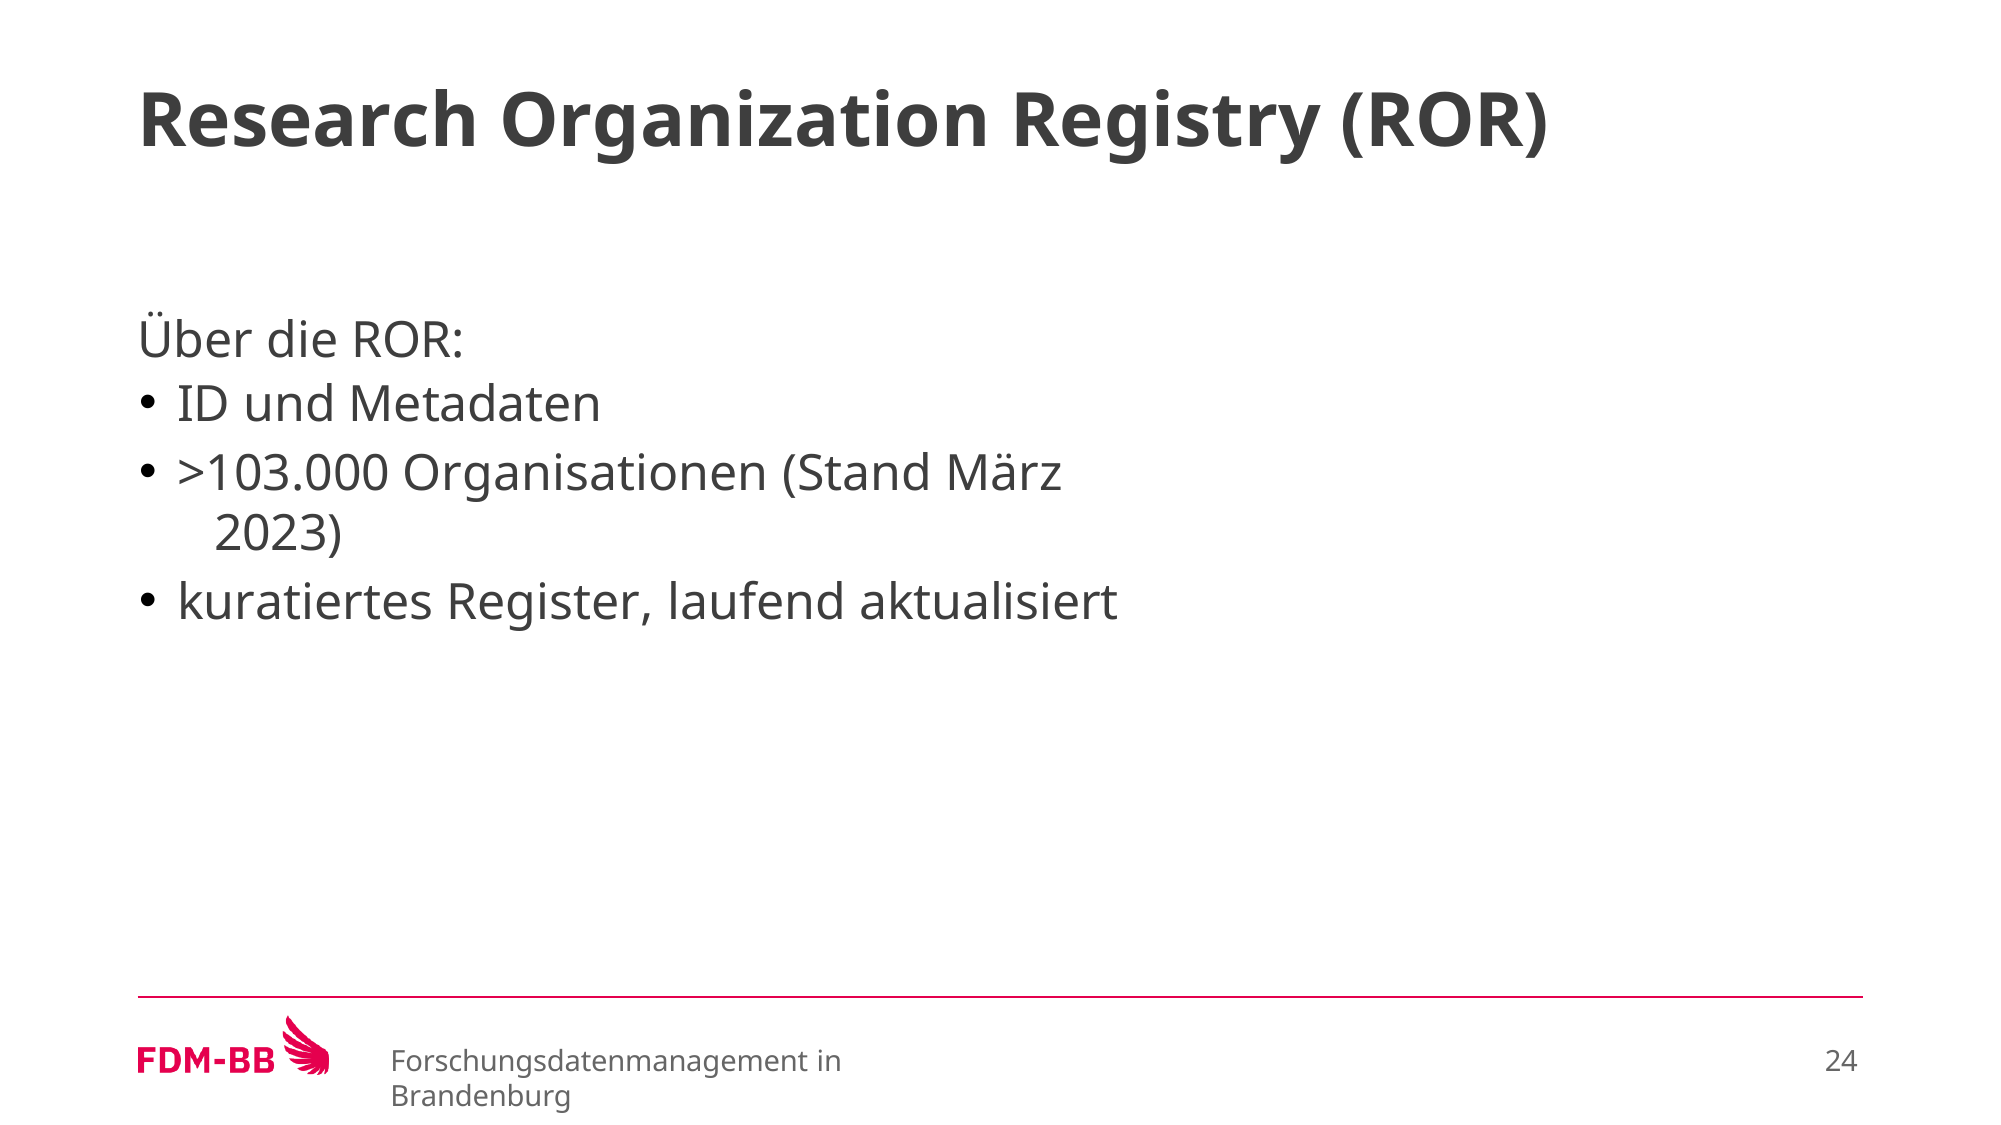

# Research Organization Registry (ROR)
Über die ROR:
ID und Metadaten
>103.000 Organisationen (Stand März 2023)
kuratiertes Register, laufend aktualisiert
Forschungsdatenmanagement in Brandenburg
24